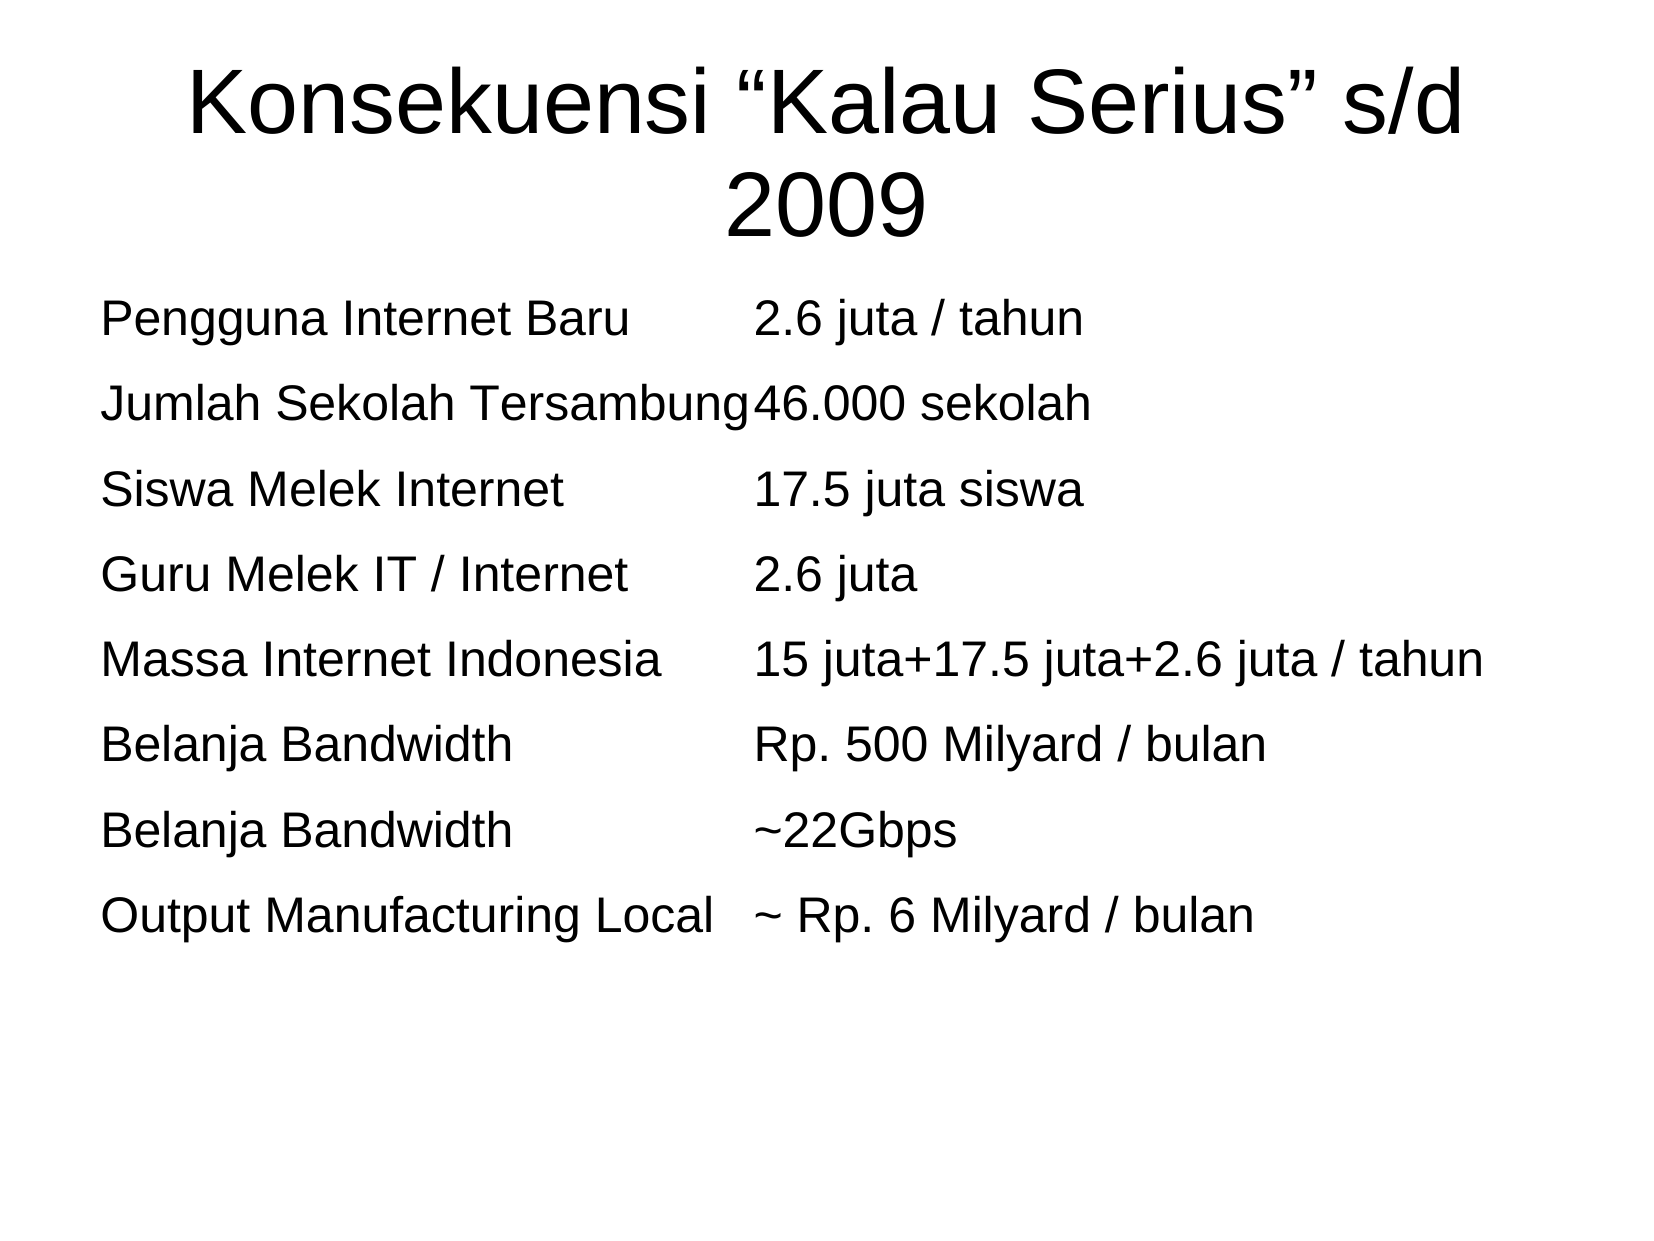

# Konsekuensi “Kalau Serius” s/d 2009
Pengguna Internet Baru		2.6 juta / tahun
Jumlah Sekolah Tersambung	46.000 sekolah
Siswa Melek Internet			17.5 juta siswa
Guru Melek IT / Internet		2.6 juta
Massa Internet Indonesia		15 juta+17.5 juta+2.6 juta / tahun
Belanja Bandwidth				Rp. 500 Milyard / bulan
Belanja Bandwidth				~22Gbps
Output Manufacturing Local	~ Rp. 6 Milyard / bulan